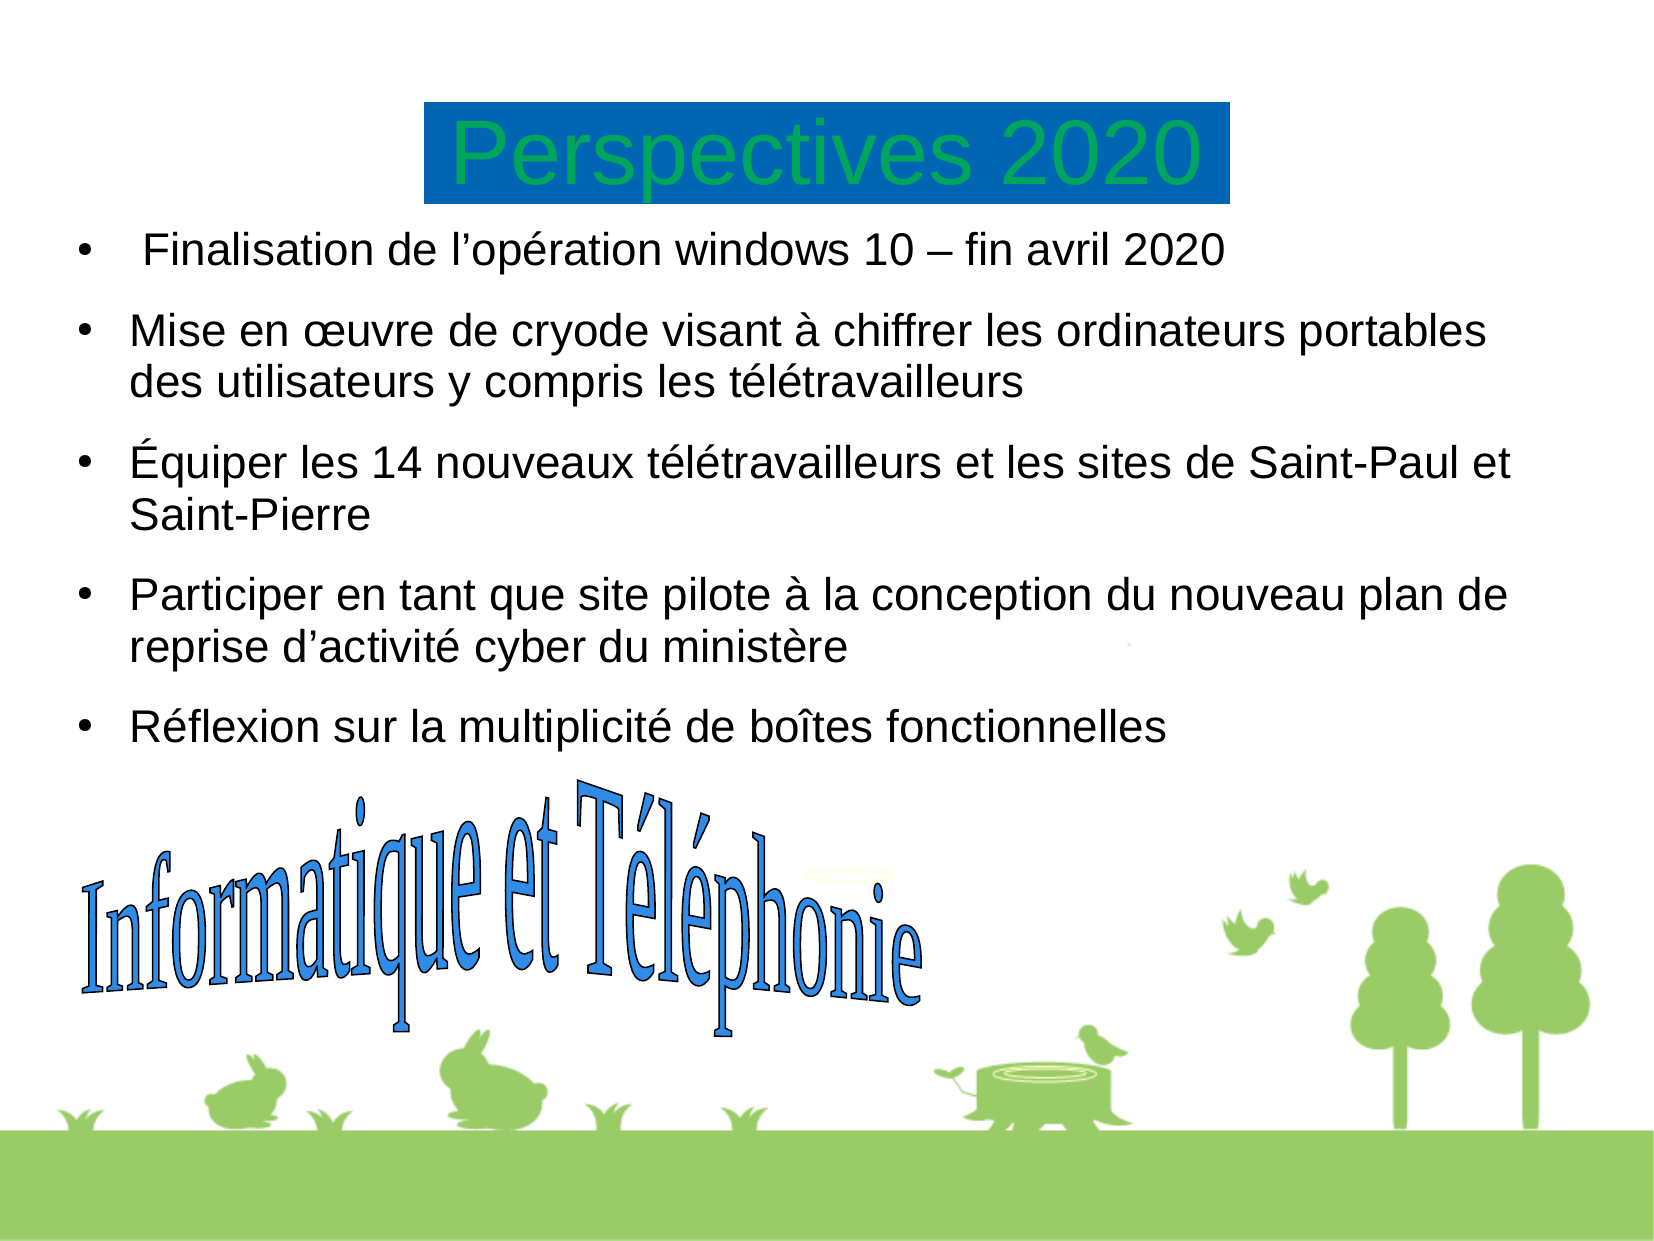

# Perspectives 2020
 Finalisation de l’opération windows 10 – fin avril 2020
Mise en œuvre de cryode visant à chiffrer les ordinateurs portables des utilisateurs y compris les télétravailleurs
Équiper les 14 nouveaux télétravailleurs et les sites de Saint-Paul et Saint-Pierre
Participer en tant que site pilote à la conception du nouveau plan de reprise d’activité cyber du ministère
Réflexion sur la multiplicité de boîtes fonctionnelles
Informatique et Téléphonie